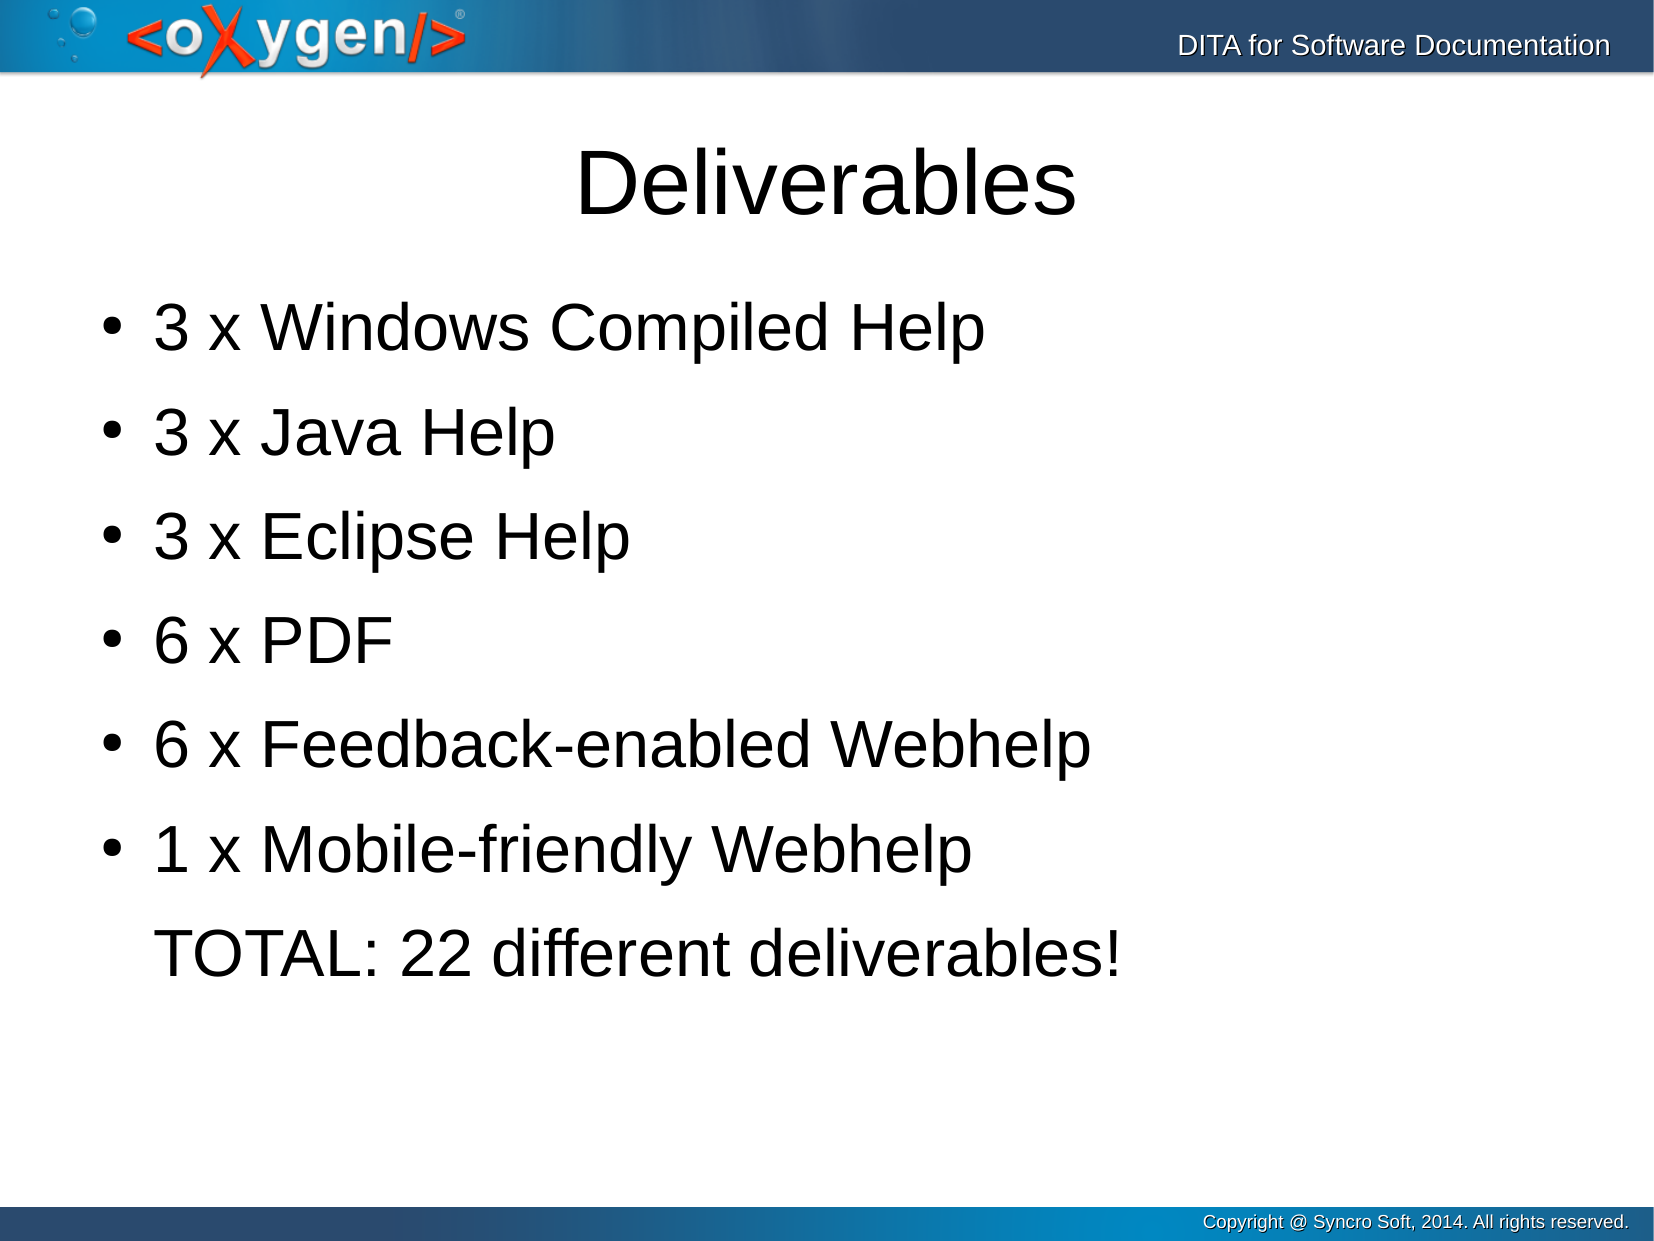

# Deliverables
3 x Windows Compiled Help
3 x Java Help
3 x Eclipse Help
6 x PDF
6 x Feedback-enabled Webhelp
1 x Mobile-friendly Webhelp
TOTAL: 22 different deliverables!